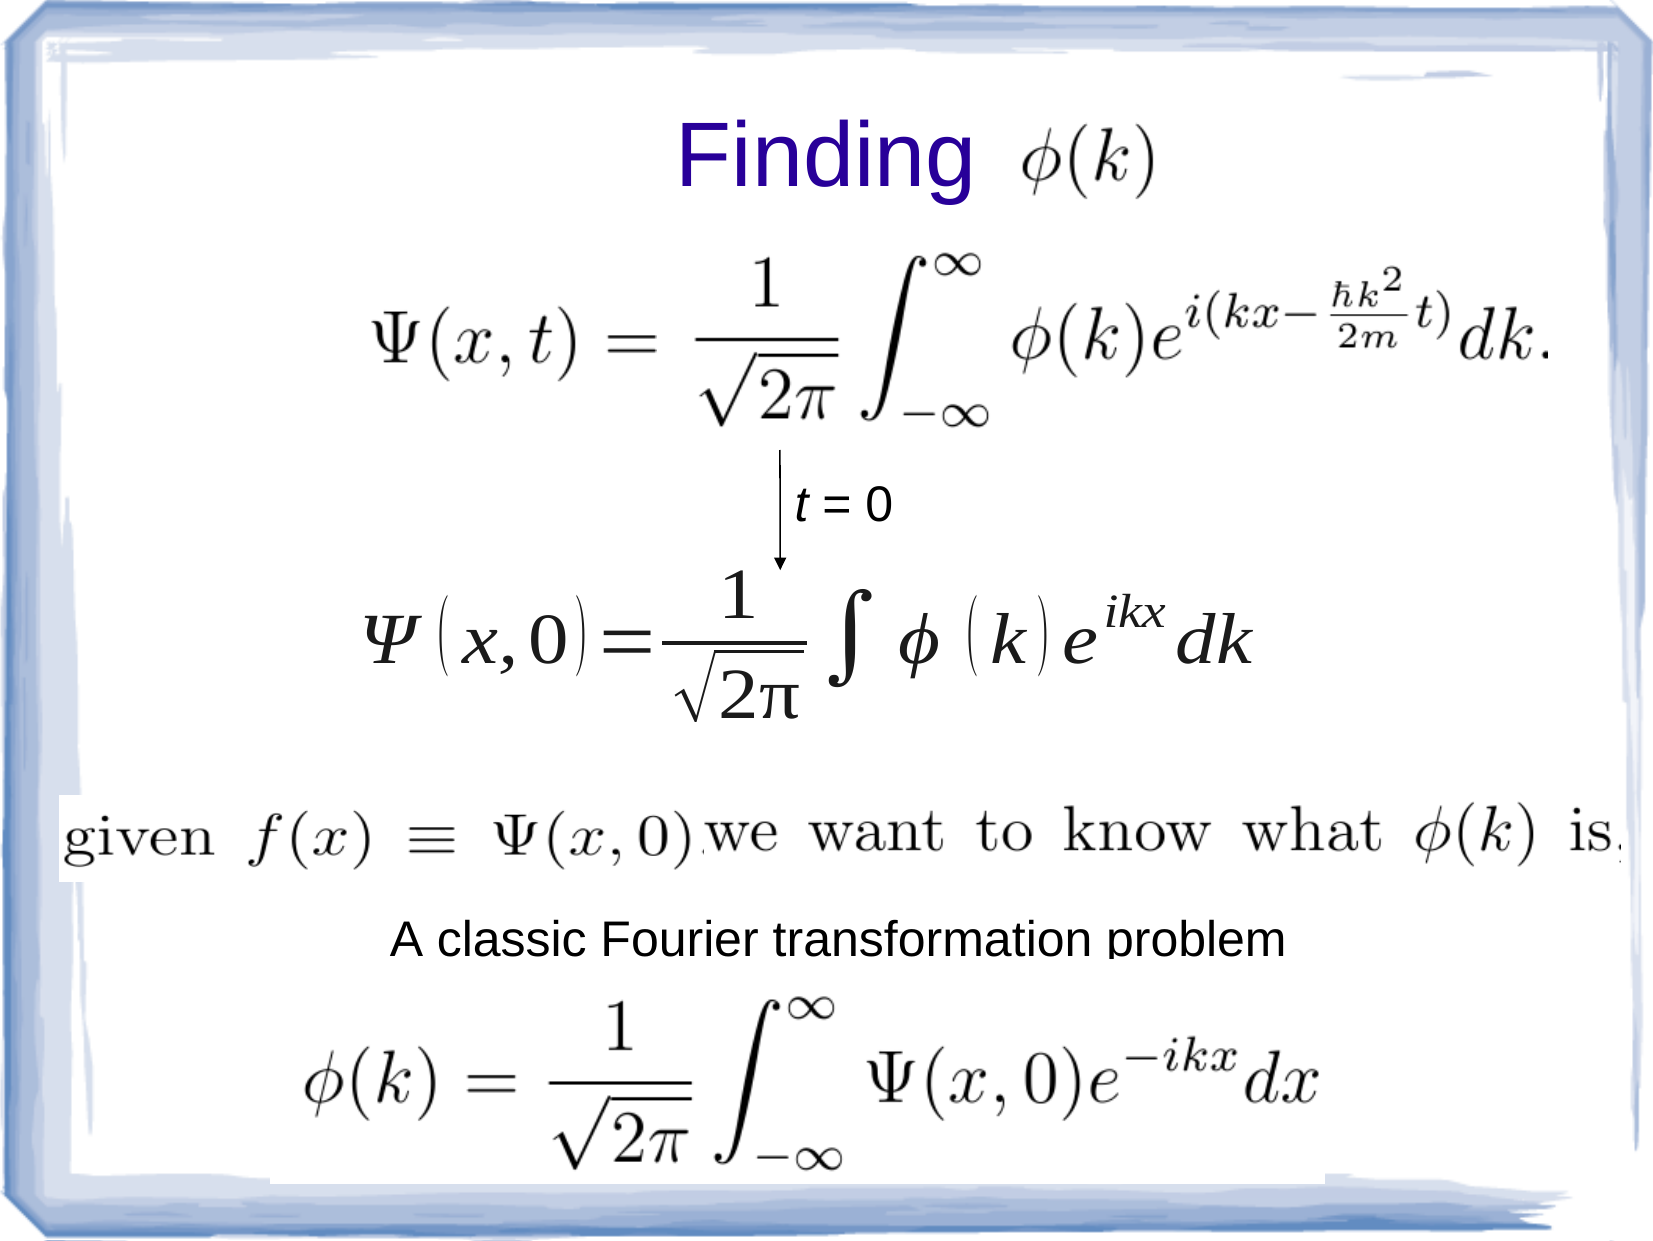

Finding
t = 0
A classic Fourier transformation problem